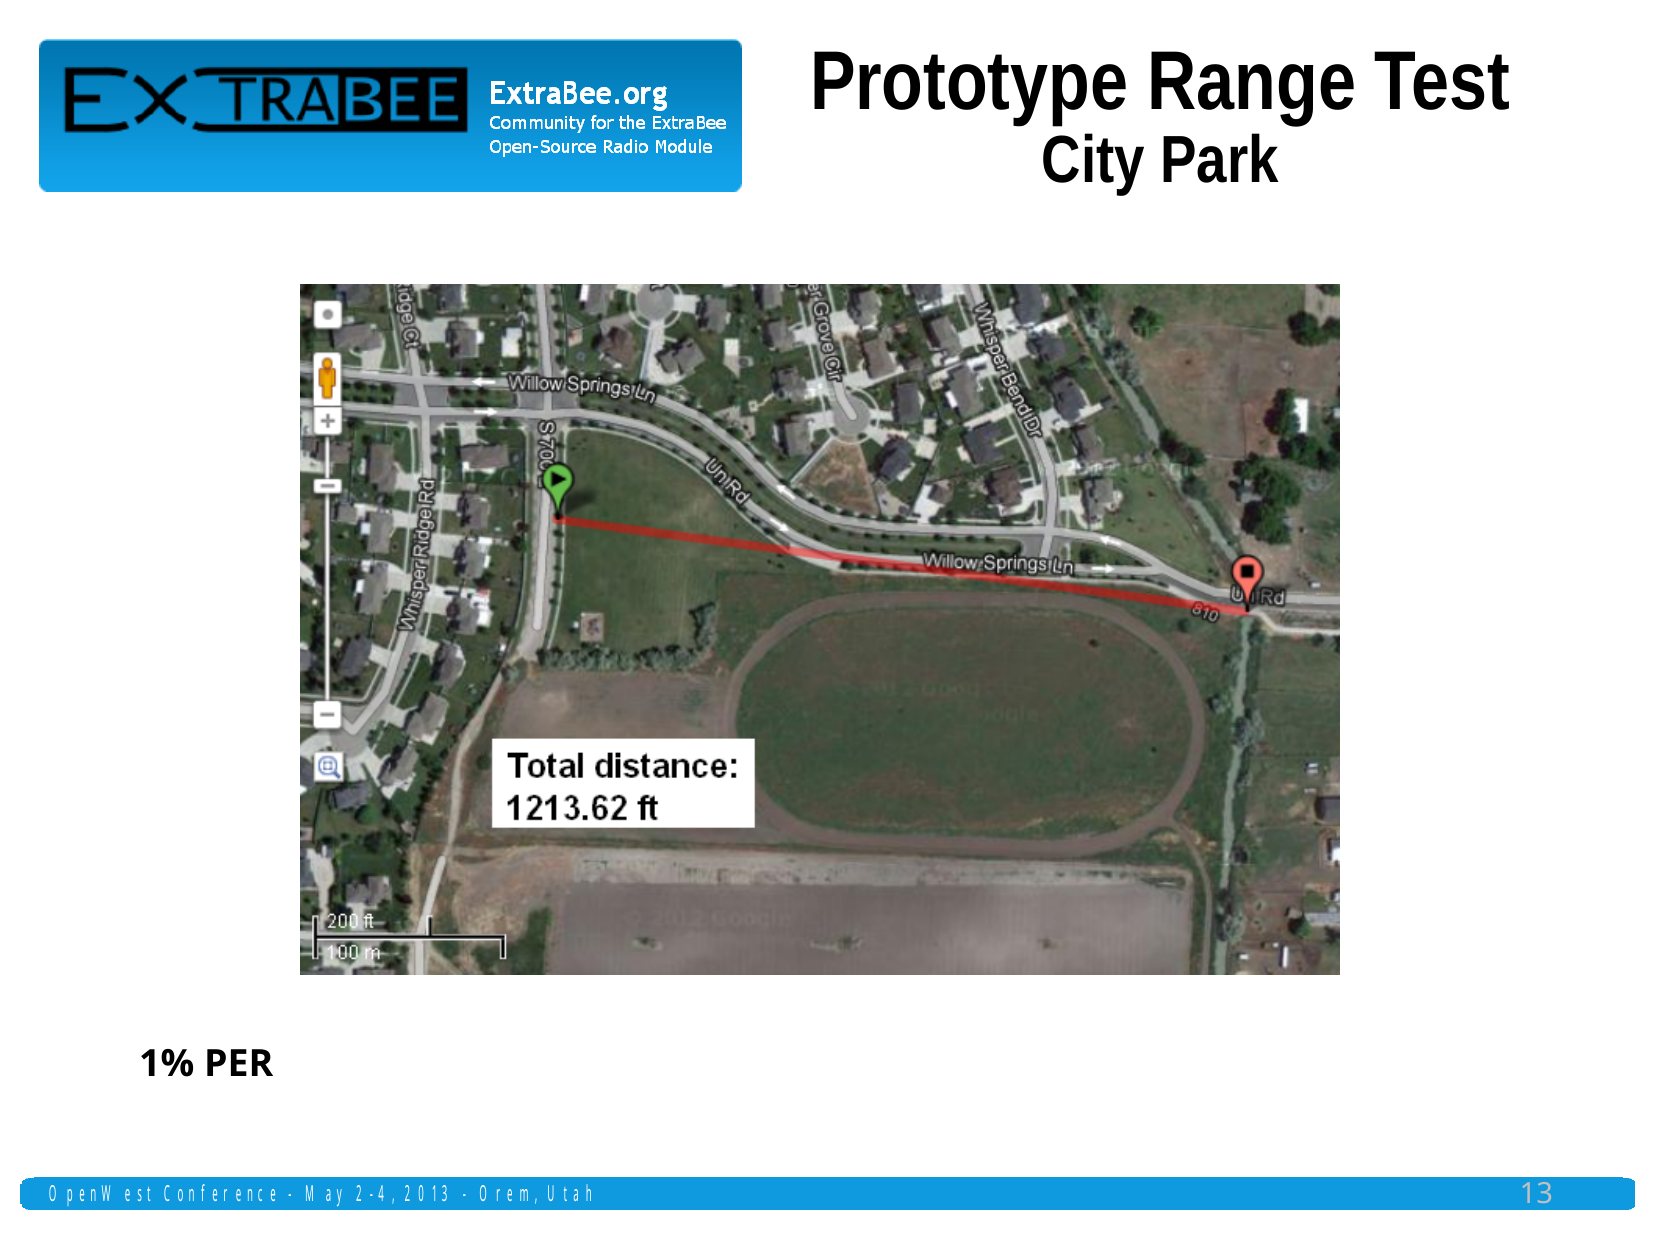

# Prototype Range Test City Park
1% PER